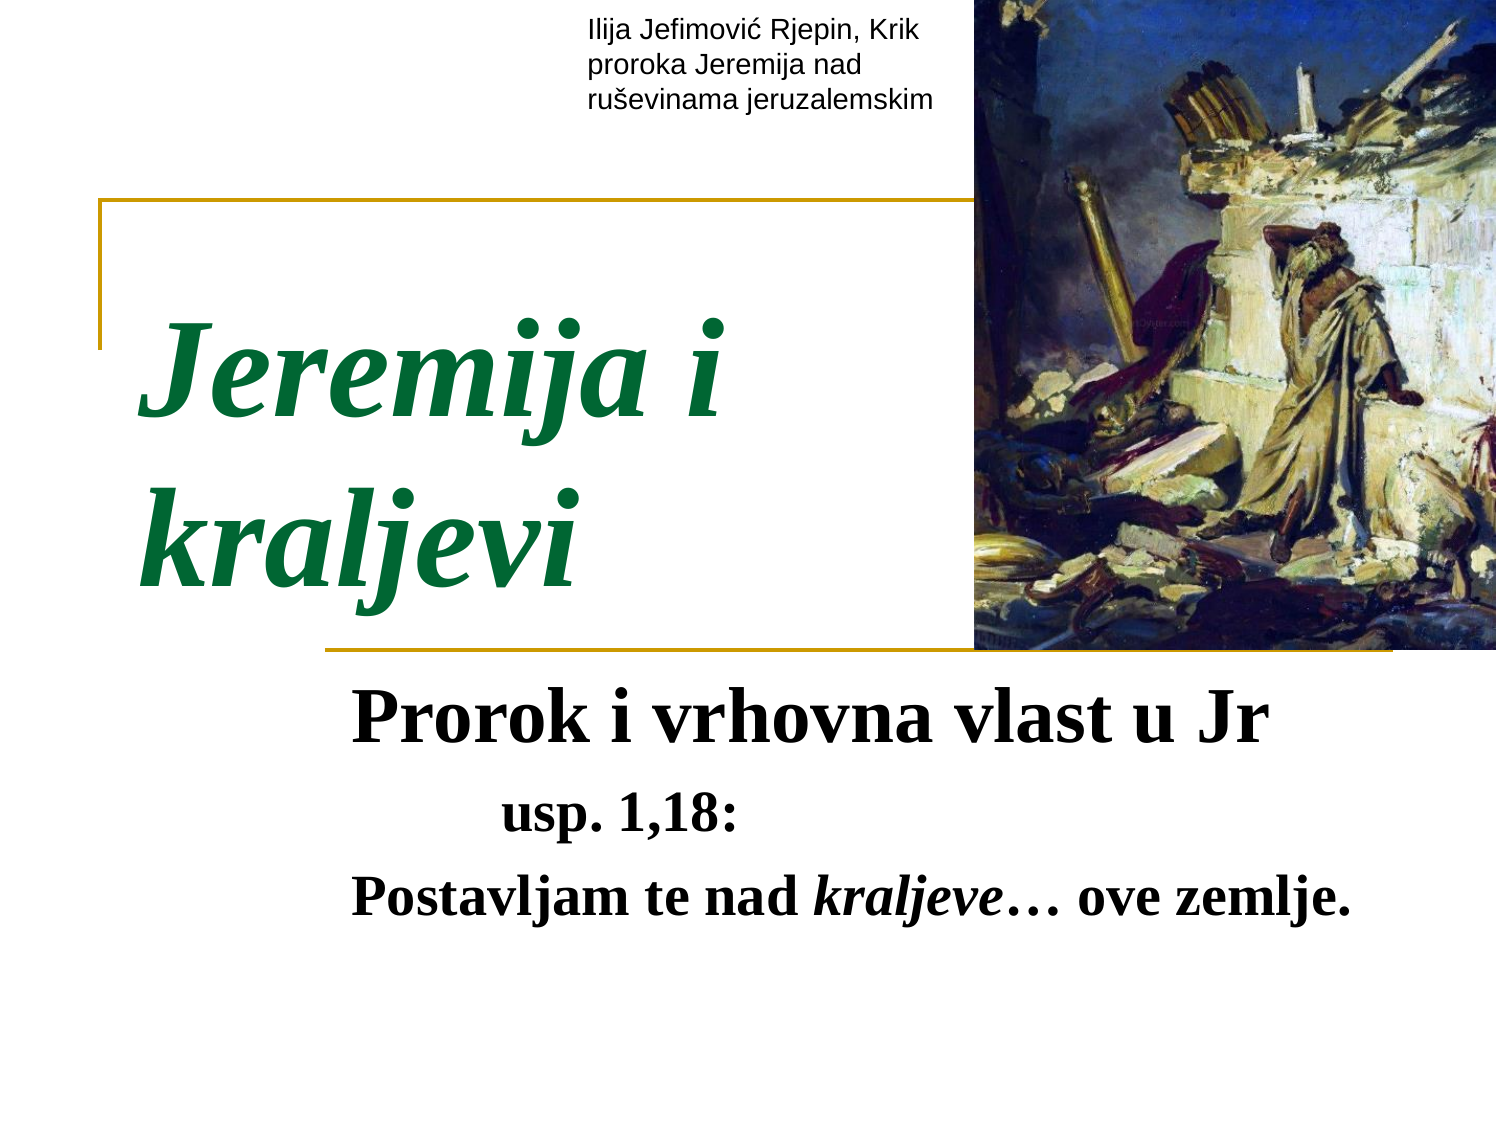

Ilija Jefimović Rjepin, Krik proroka Jeremija nad ruševinama jeruzalemskim
# Jeremija i kraljevi
Prorok i vrhovna vlast u Jr
	usp. 1,18:
Postavljam te nad kraljeve… ove zemlje.